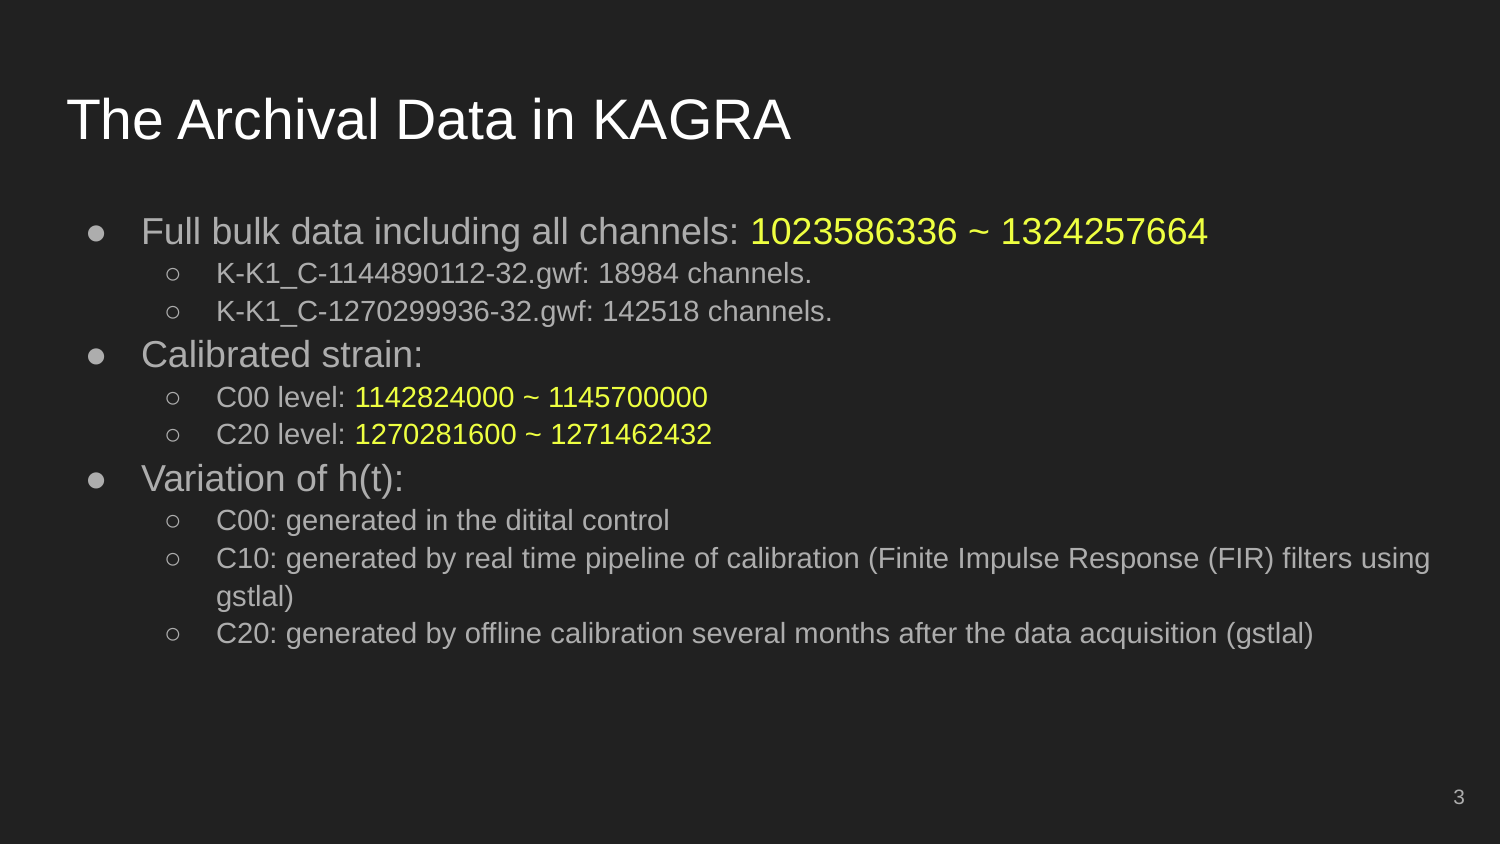

# The Archival Data in KAGRA
Full bulk data including all channels: 1023586336 ~ 1324257664
K-K1_C-1144890112-32.gwf: 18984 channels.
K-K1_C-1270299936-32.gwf: 142518 channels.
Calibrated strain:
C00 level: 1142824000 ~ 1145700000
C20 level: 1270281600 ~ 1271462432
Variation of h(t):
C00: generated in the ditital control
C10: generated by real time pipeline of calibration (Finite Impulse Response (FIR) filters using gstlal)
C20: generated by offline calibration several months after the data acquisition (gstlal)